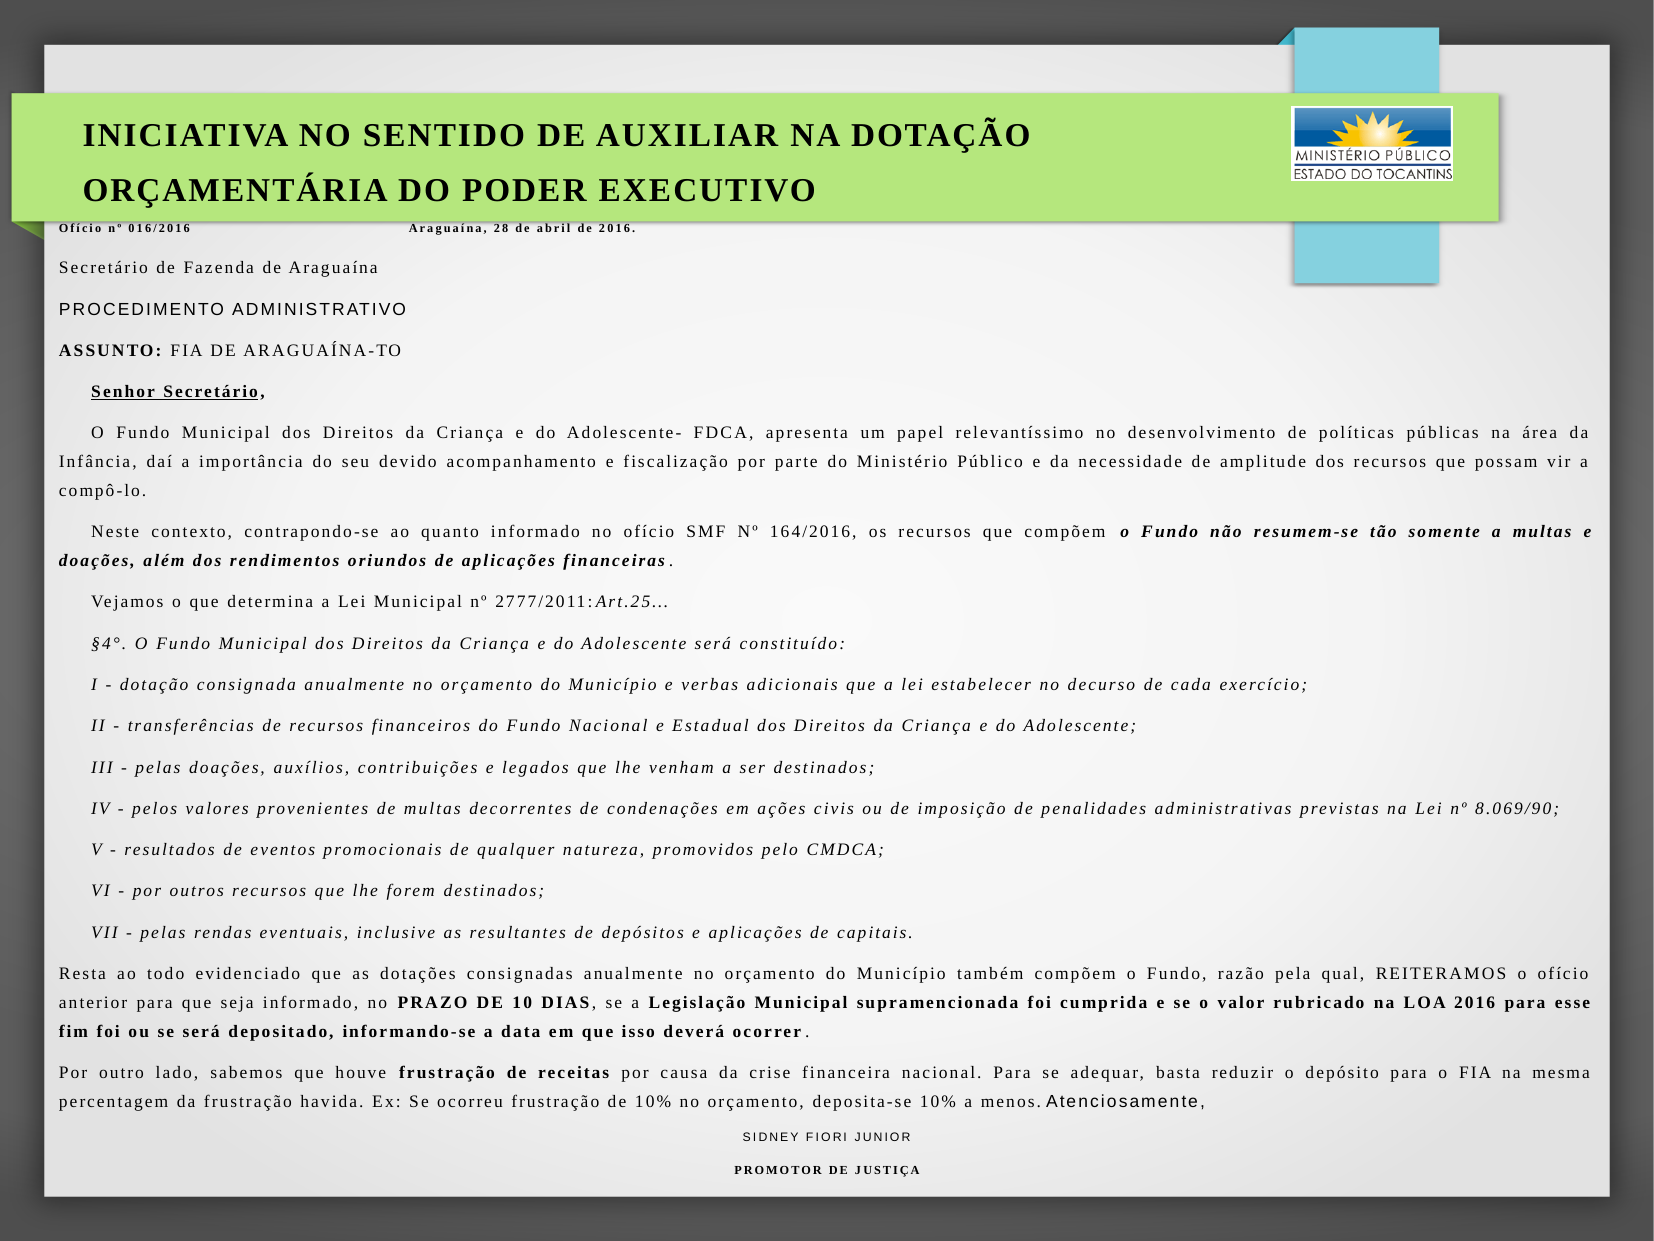

# INICIATIVA NO SENTIDO DE AUXILIAR NA DOTAÇÃO ORÇAMENTÁRIA DO PODER EXECUTIVO
Ofício nº 016/2016 Araguaína, 28 de abril de 2016.
Secretário de Fazenda de Araguaína
PROCEDIMENTO ADMINISTRATIVO
ASSUNTO: FIA DE ARAGUAÍNA-TO
Senhor Secretário,
O Fundo Municipal dos Direitos da Criança e do Adolescente- FDCA, apresenta um papel relevantíssimo no desenvolvimento de políticas públicas na área da Infância, daí a importância do seu devido acompanhamento e fiscalização por parte do Ministério Público e da necessidade de amplitude dos recursos que possam vir a compô-lo.
Neste contexto, contrapondo-se ao quanto informado no ofício SMF Nº 164/2016, os recursos que compõem o Fundo não resumem-se tão somente a multas e doações, além dos rendimentos oriundos de aplicações financeiras.
Vejamos o que determina a Lei Municipal nº 2777/2011:Art.25…
§4°. O Fundo Municipal dos Direitos da Criança e do Adolescente será constituído:
I - dotação consignada anualmente no orçamento do Município e verbas adicionais que a lei estabelecer no decurso de cada exercício;
II - transferências de recursos financeiros do Fundo Nacional e Estadual dos Direitos da Criança e do Adolescente;
III - pelas doações, auxílios, contribuições e legados que lhe venham a ser destinados;
IV - pelos valores provenientes de multas decorrentes de condenações em ações civis ou de imposição de penalidades administrativas previstas na Lei nº 8.069/90;
V - resultados de eventos promocionais de qualquer natureza, promovidos pelo CMDCA;
VI - por outros recursos que lhe forem destinados;
VII - pelas rendas eventuais, inclusive as resultantes de depósitos e aplicações de capitais.
Resta ao todo evidenciado que as dotações consignadas anualmente no orçamento do Município também compõem o Fundo, razão pela qual, REITERAMOS o ofício anterior para que seja informado, no PRAZO DE 10 DIAS, se a Legislação Municipal supramencionada foi cumprida e se o valor rubricado na LOA 2016 para esse fim foi ou se será depositado, informando-se a data em que isso deverá ocorrer.
Por outro lado, sabemos que houve frustração de receitas por causa da crise financeira nacional. Para se adequar, basta reduzir o depósito para o FIA na mesma percentagem da frustração havida. Ex: Se ocorreu frustração de 10% no orçamento, deposita-se 10% a menos.Atenciosamente,
SIDNEY FIORI JUNIOR
 PROMOTOR DE JUSTIÇA